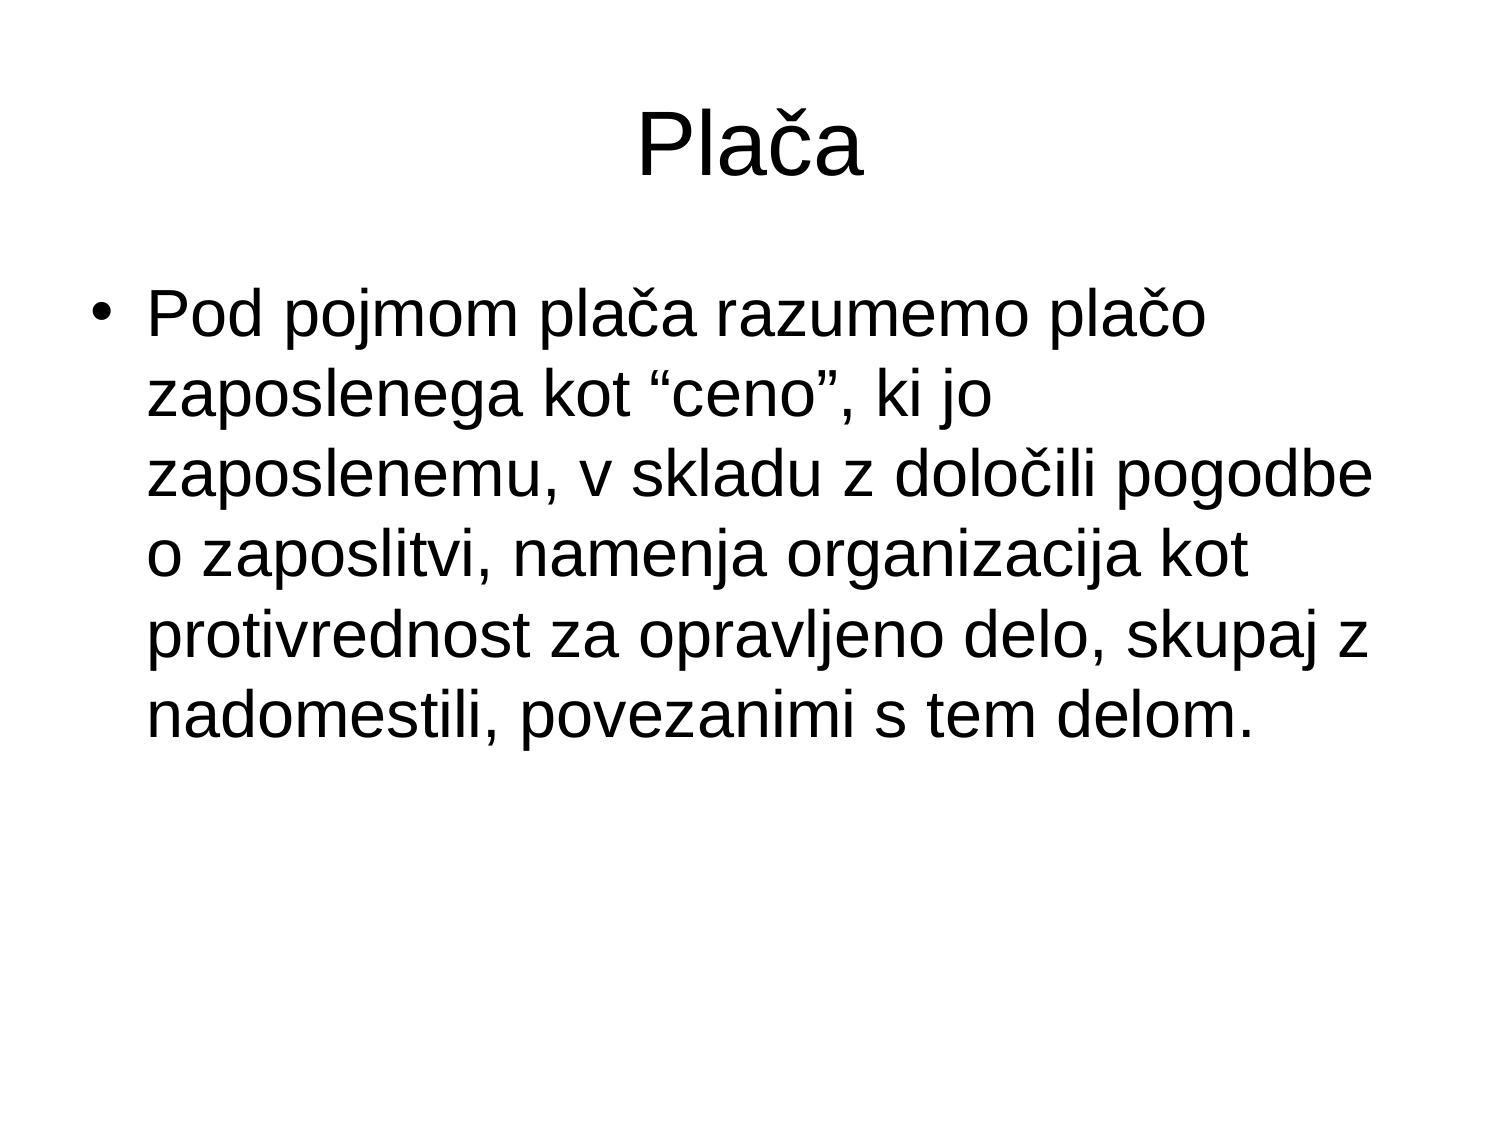

# Plača
Pod pojmom plača razumemo plačo zaposlenega kot “ceno”, ki jo zaposlenemu, v skladu z določili pogodbe o zaposlitvi, namenja organizacija kot protivrednost za opravljeno delo, skupaj z nadomestili, povezanimi s tem delom.